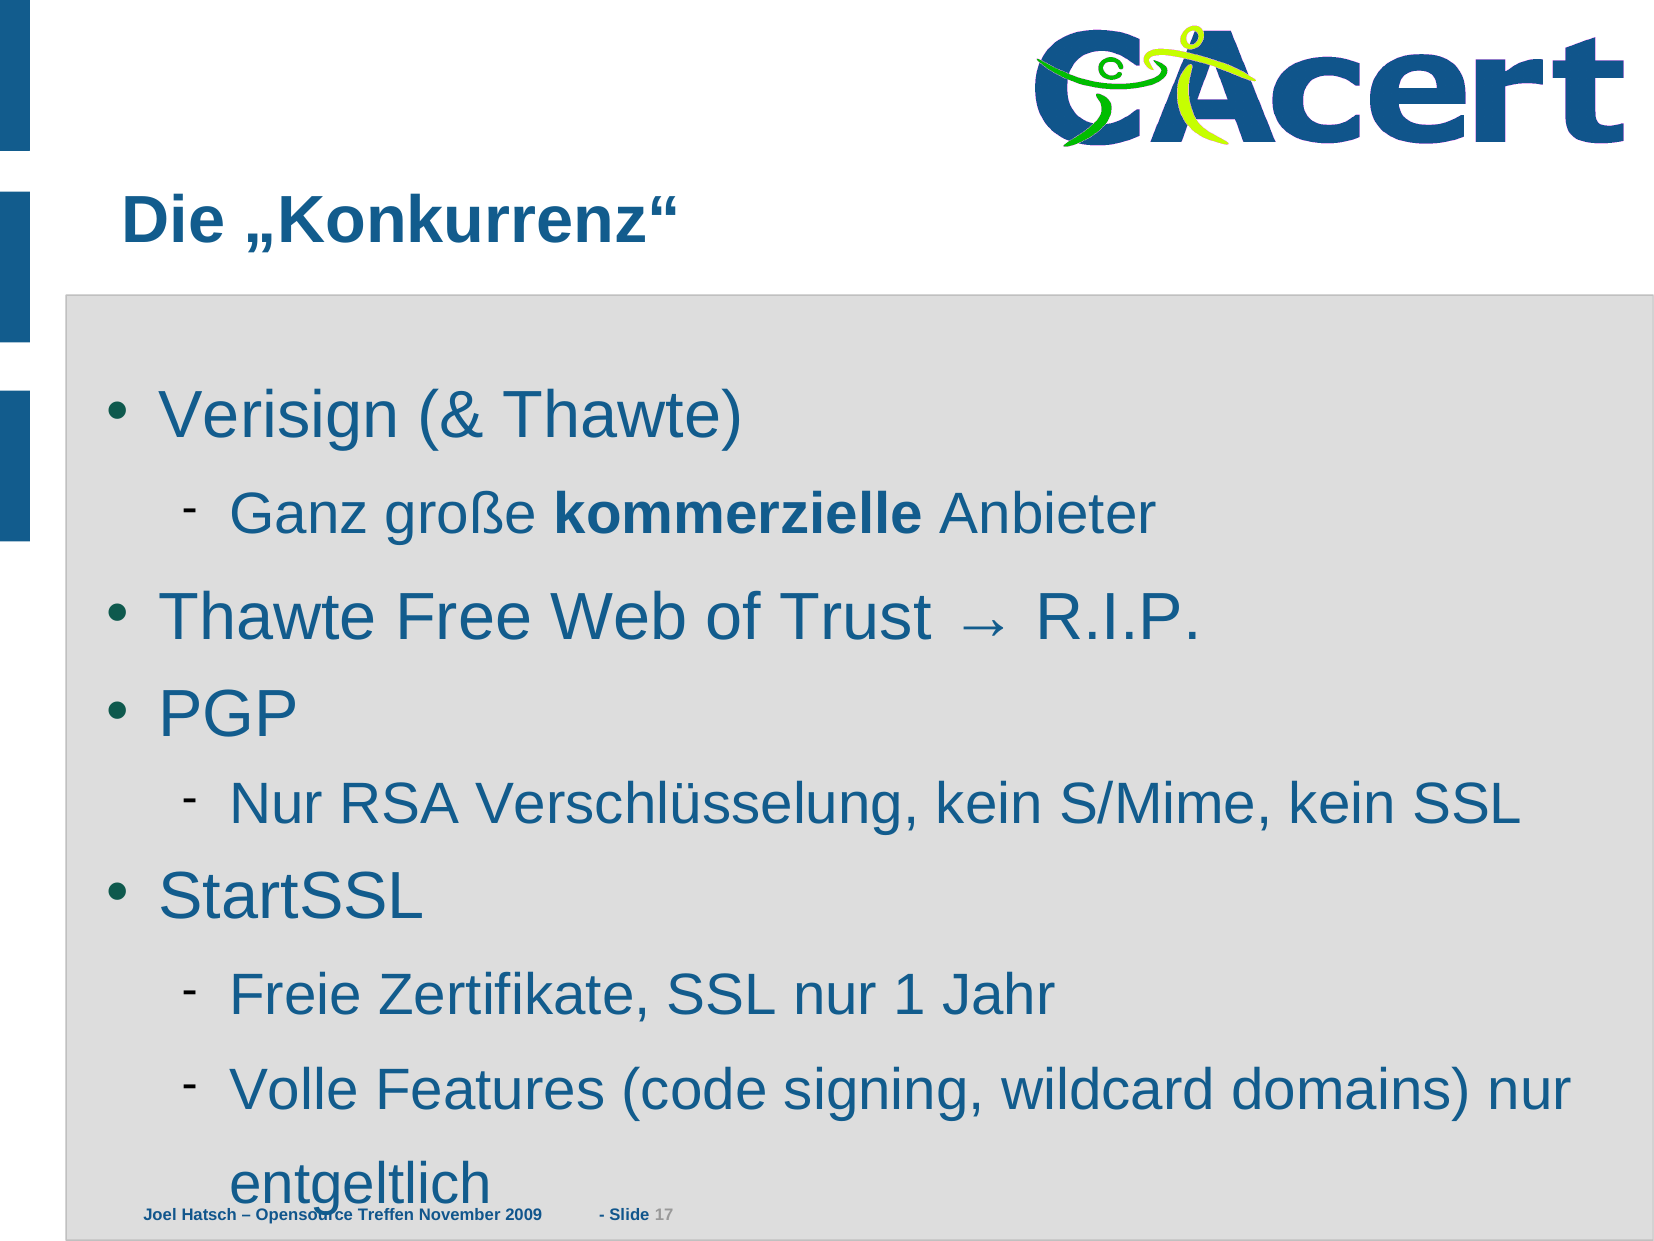

# Die „Konkurrenz“
Verisign (& Thawte)
Ganz große kommerzielle Anbieter
Thawte Free Web of Trust → R.I.P.
PGP
Nur RSA Verschlüsselung, kein S/Mime, kein SSL
StartSSL
Freie Zertifikate, SSL nur 1 Jahr
Volle Features (code signing, wildcard domains) nur entgeltlich